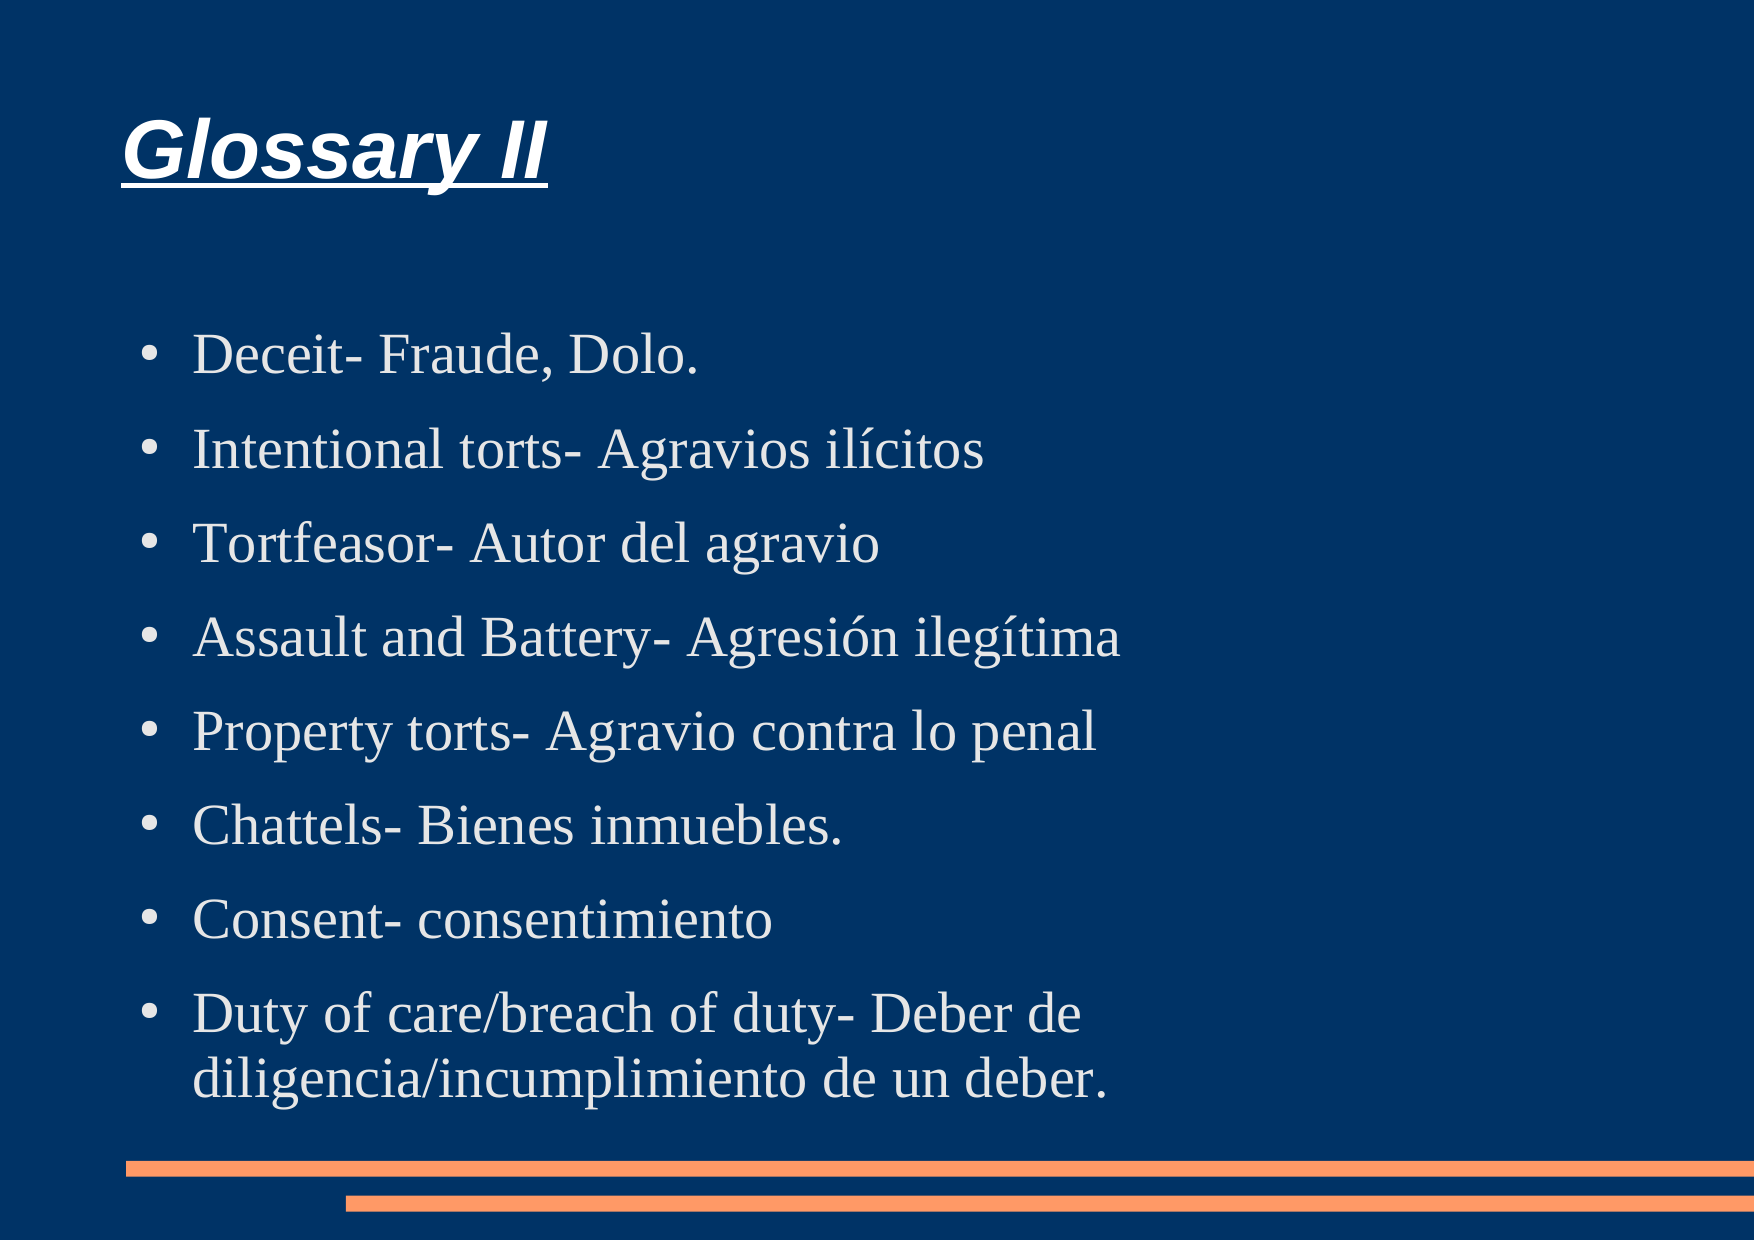

# Glossary II
Deceit- Fraude, Dolo.
Intentional torts- Agravios ilícitos
Tortfeasor- Autor del agravio
Assault and Battery- Agresión ilegítima
Property torts- Agravio contra lo penal
Chattels- Bienes inmuebles.
Consent- consentimiento
Duty of care/breach of duty- Deber de diligencia/incumplimiento de un deber.